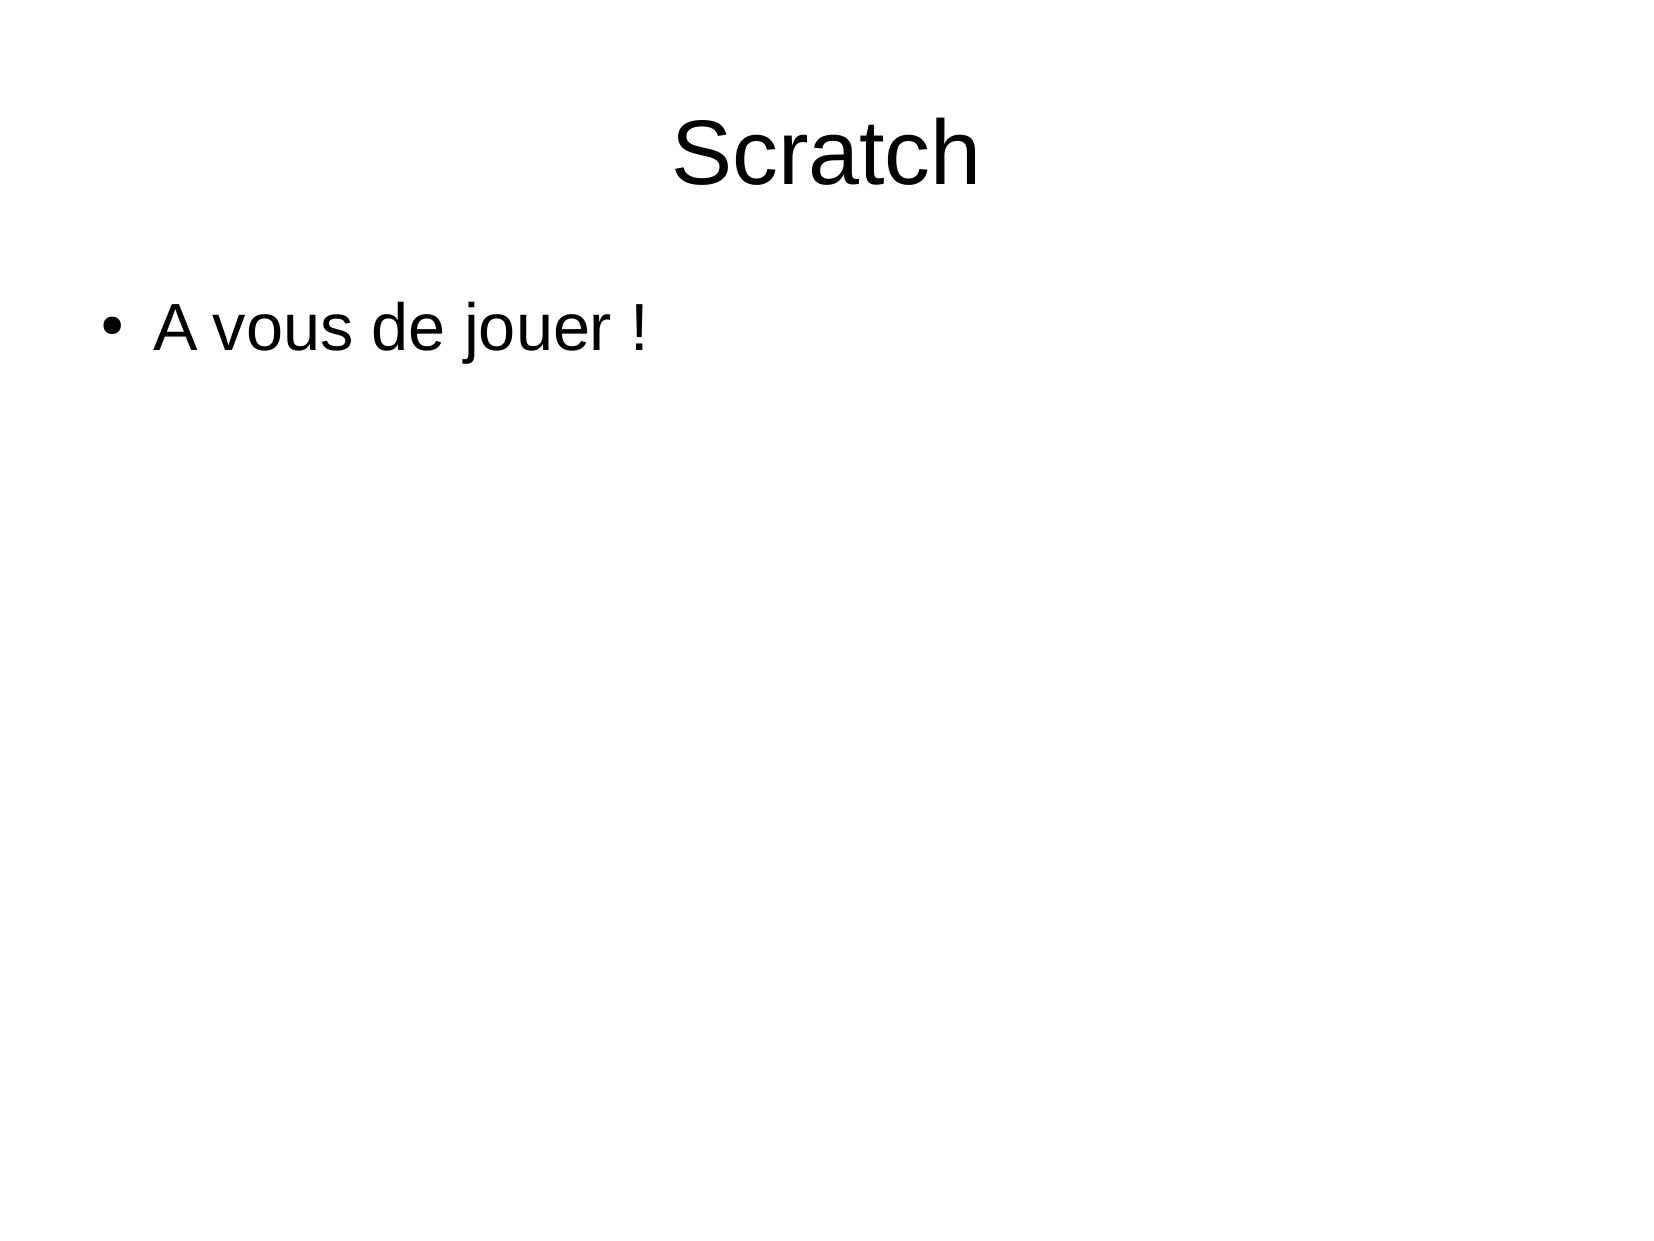

# Scratch
A vous de jouer !